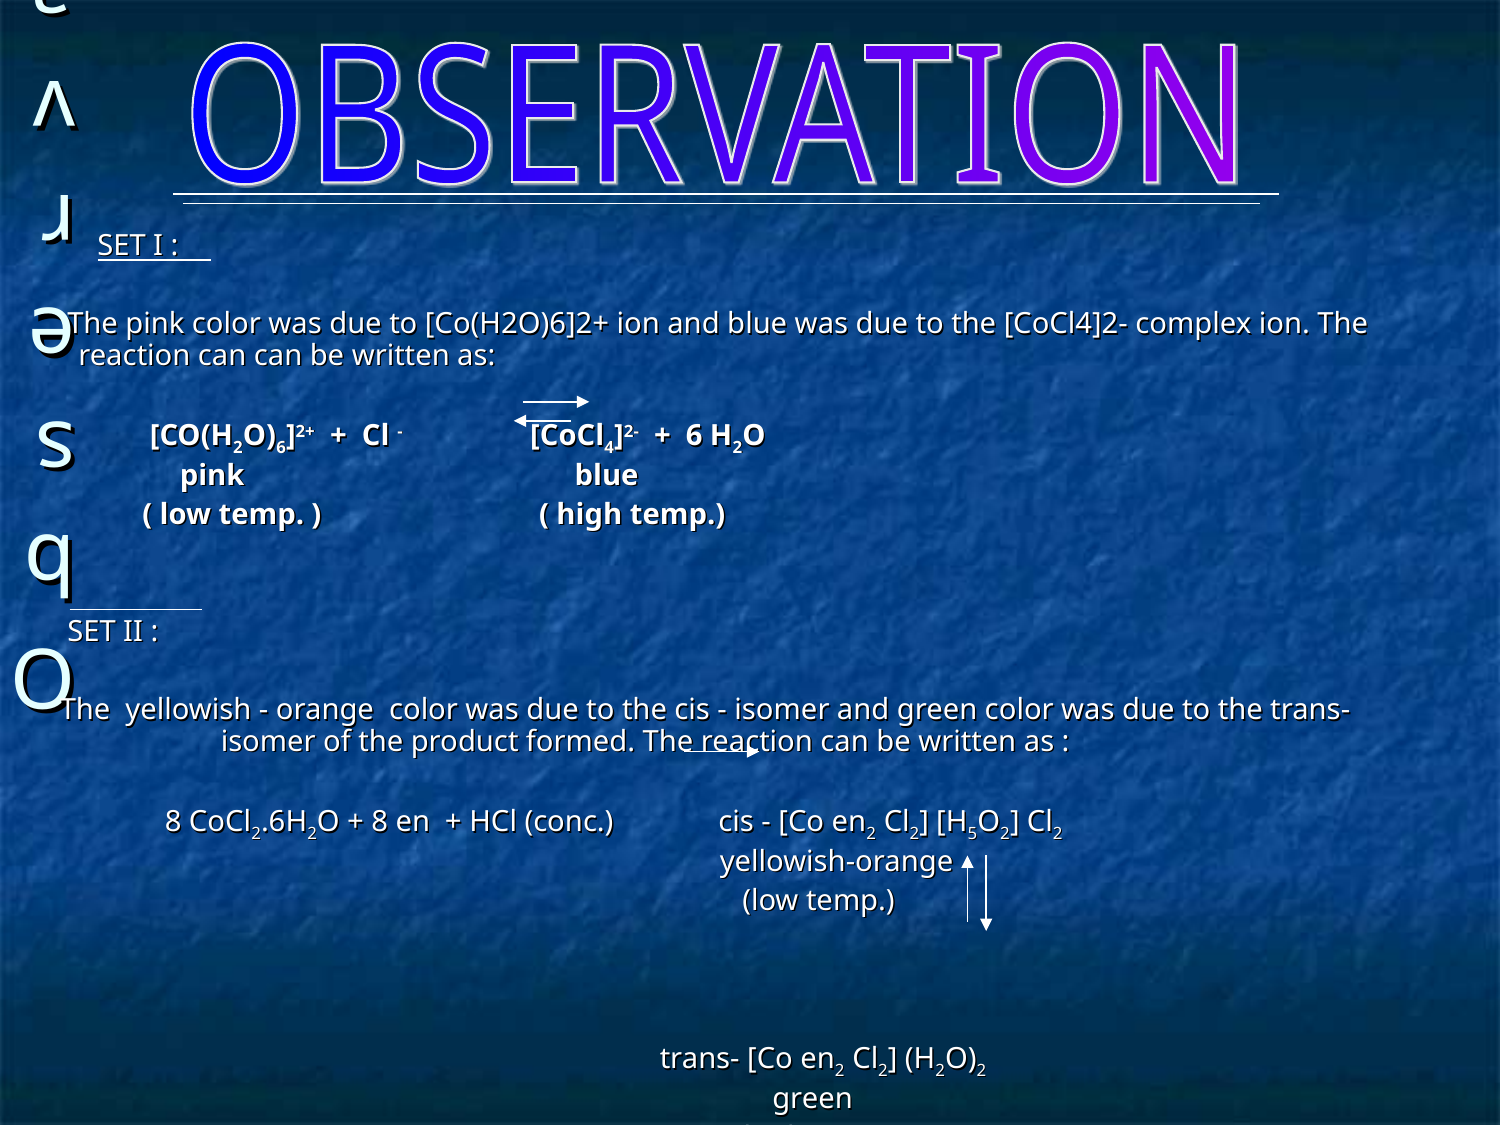

# Observation
OBSERVATION
 SET I :
 The pink color was due to [Co(H2O)6]2+ ion and blue was due to the [CoCl4]2- complex ion. The reaction can can be written as:
 [CO(H2O)6]2+ + Cl - [CoCl4]2- + 6 H2O
 pink blue
 ( low temp. ) ( high temp.)
 SET II :
 The yellowish - orange color was due to the cis - isomer and green color was due to the trans- isomer of the product formed. The reaction can be written as :
 8 CoCl2.6H2O + 8 en + HCl (conc.) cis - [Co en2 Cl2] [H5O2] Cl2
 yellowish-orange
 (low temp.)
 trans- [Co en2 Cl2] (H2O)2
 green
 (high temp.)